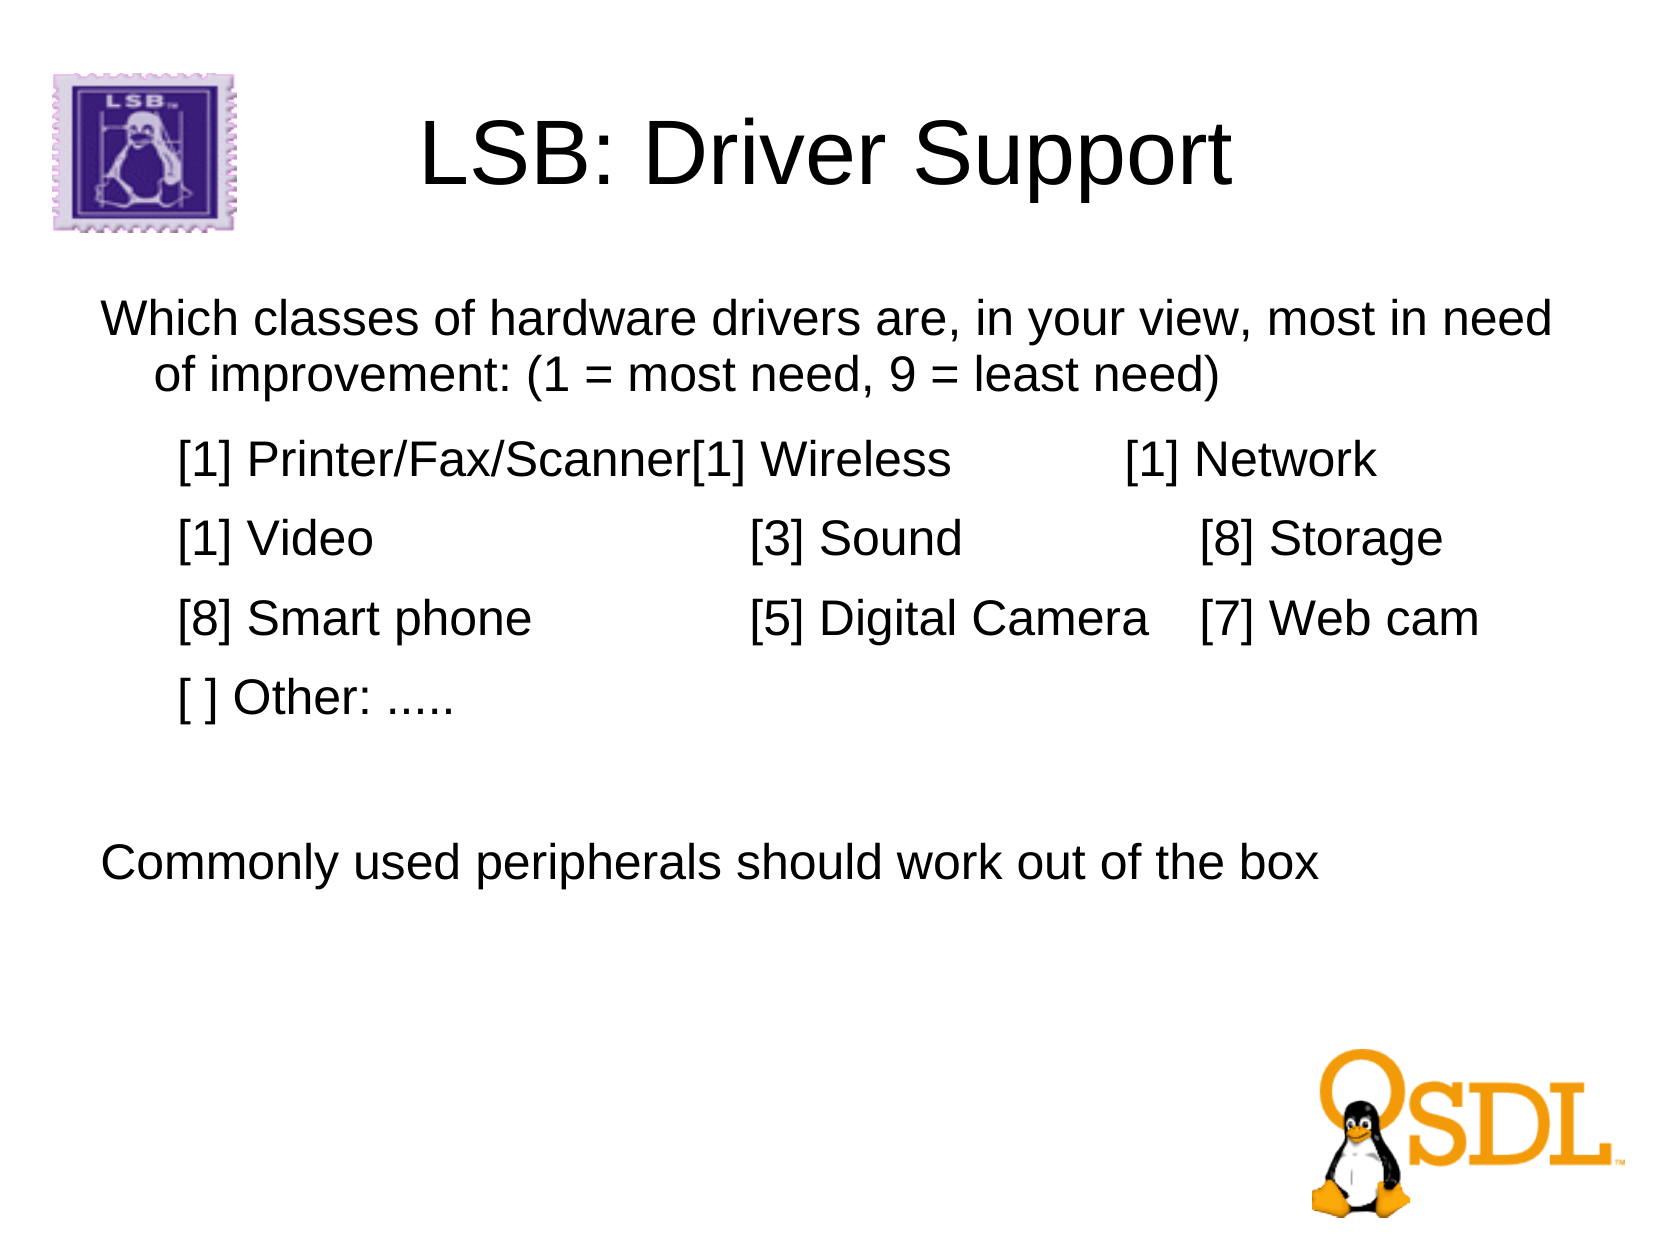

# LSB: Driver Support
Which classes of hardware drivers are, in your view, most in need of improvement: (1 = most need, 9 = least need)
[1] Printer/Fax/Scanner[1] Wireless			[1] Network
[1] Video					[3] Sound				[8] Storage
[8] Smart phone			[5] Digital Camera 	[7] Web cam
[ ] Other: .....
Commonly used peripherals should work out of the box